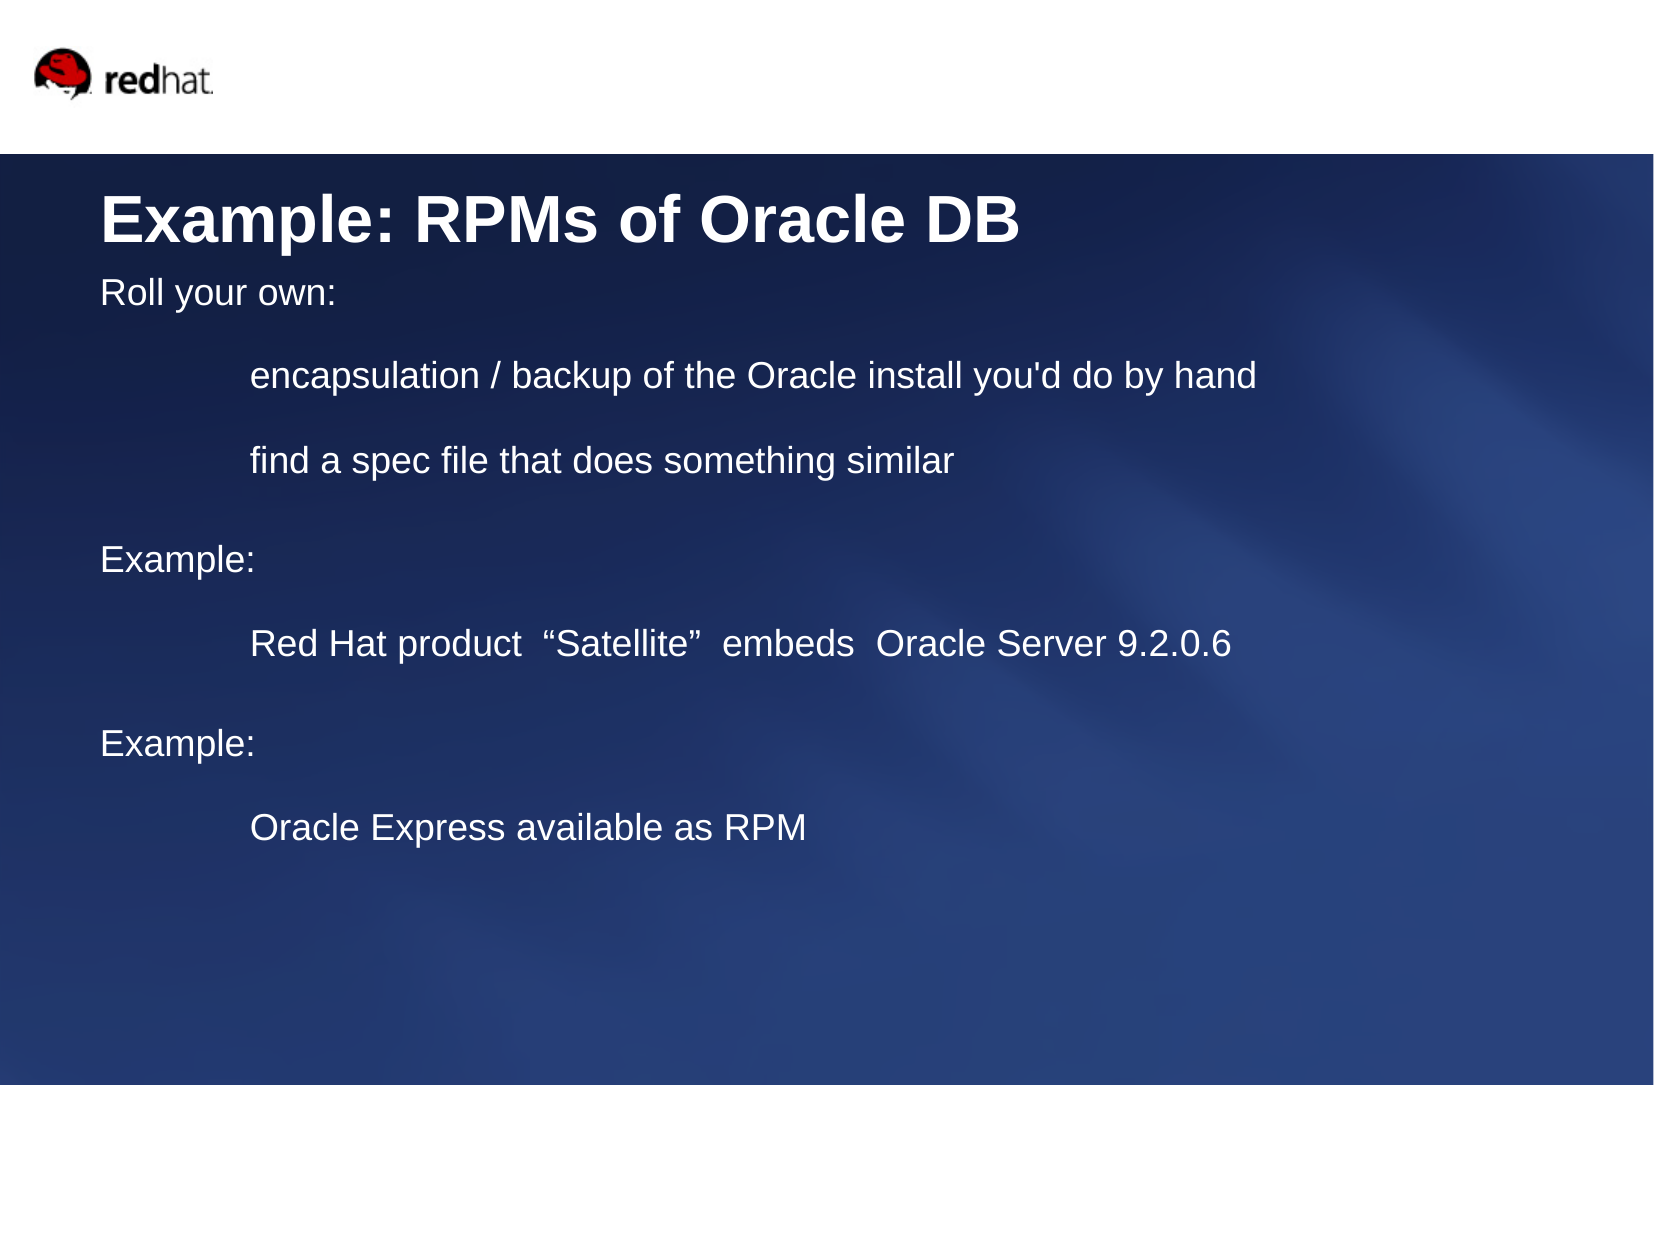

# Example: RPMs of Oracle DB
Roll your own:
		encapsulation / backup of the Oracle install you'd do by hand
		find a spec file that does something similar
Example:
		Red Hat product “Satellite” embeds Oracle Server 9.2.0.6
Example:
		Oracle Express available as RPM